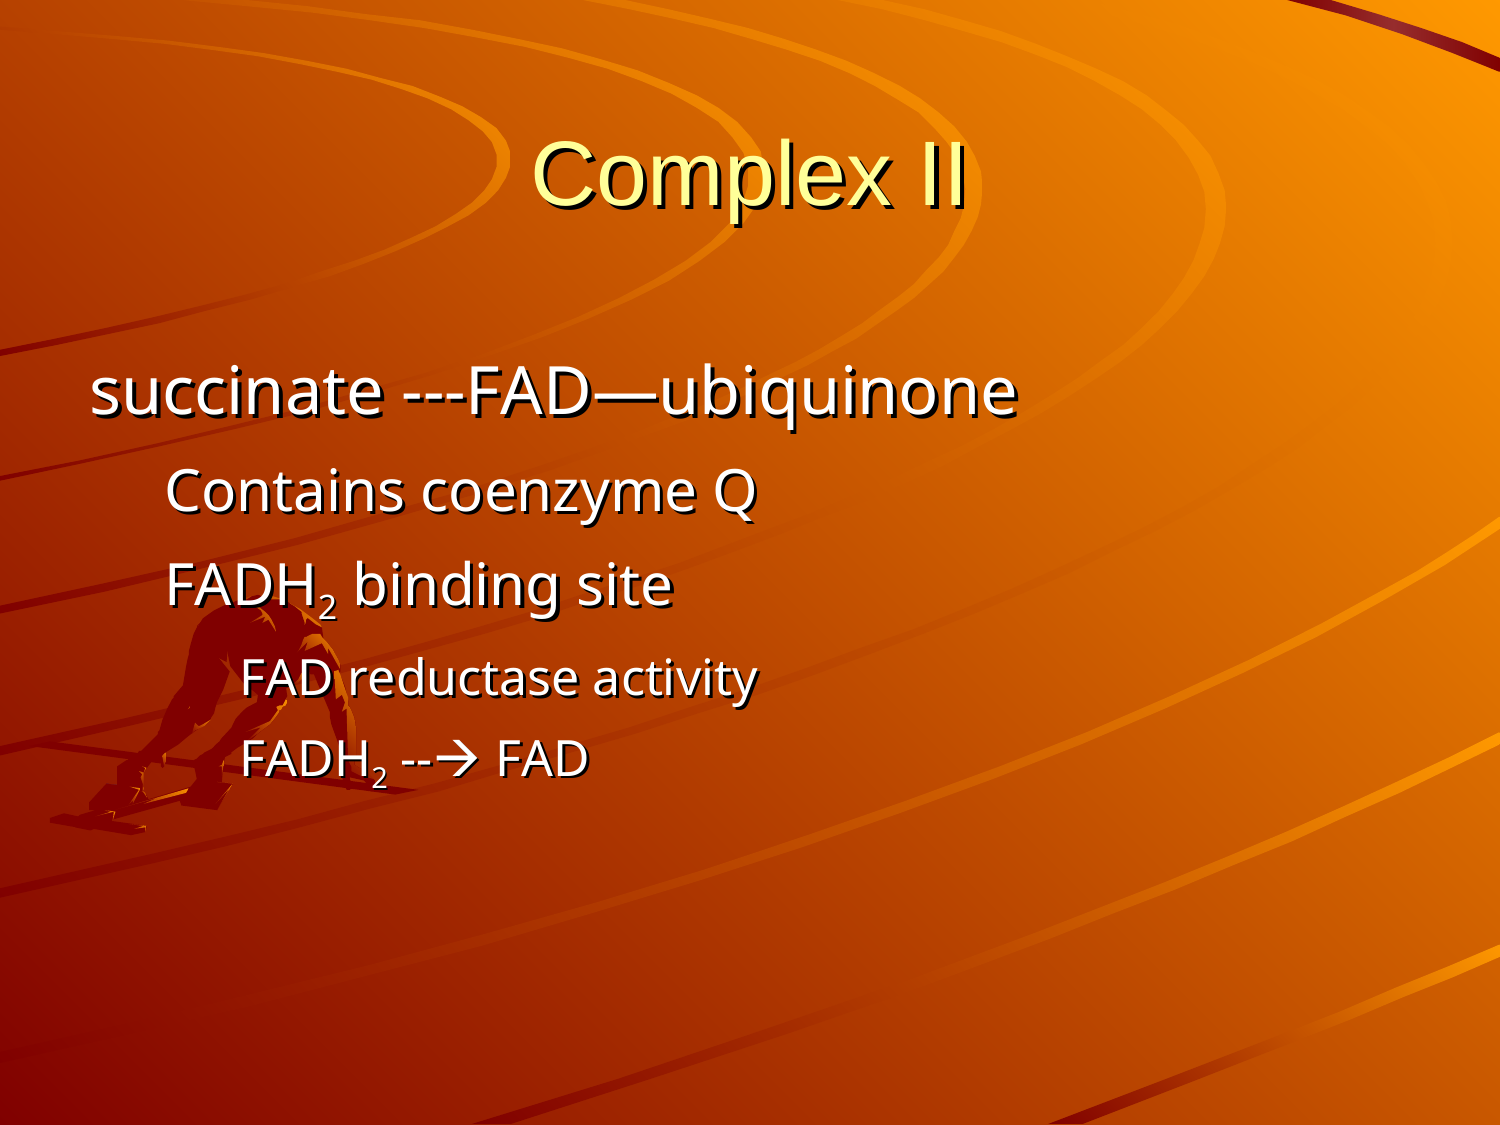

# Complex II
succinate ---FAD—ubiquinone
Contains coenzyme Q
FADH2 binding site
FAD reductase activity
FADH2 -- FAD